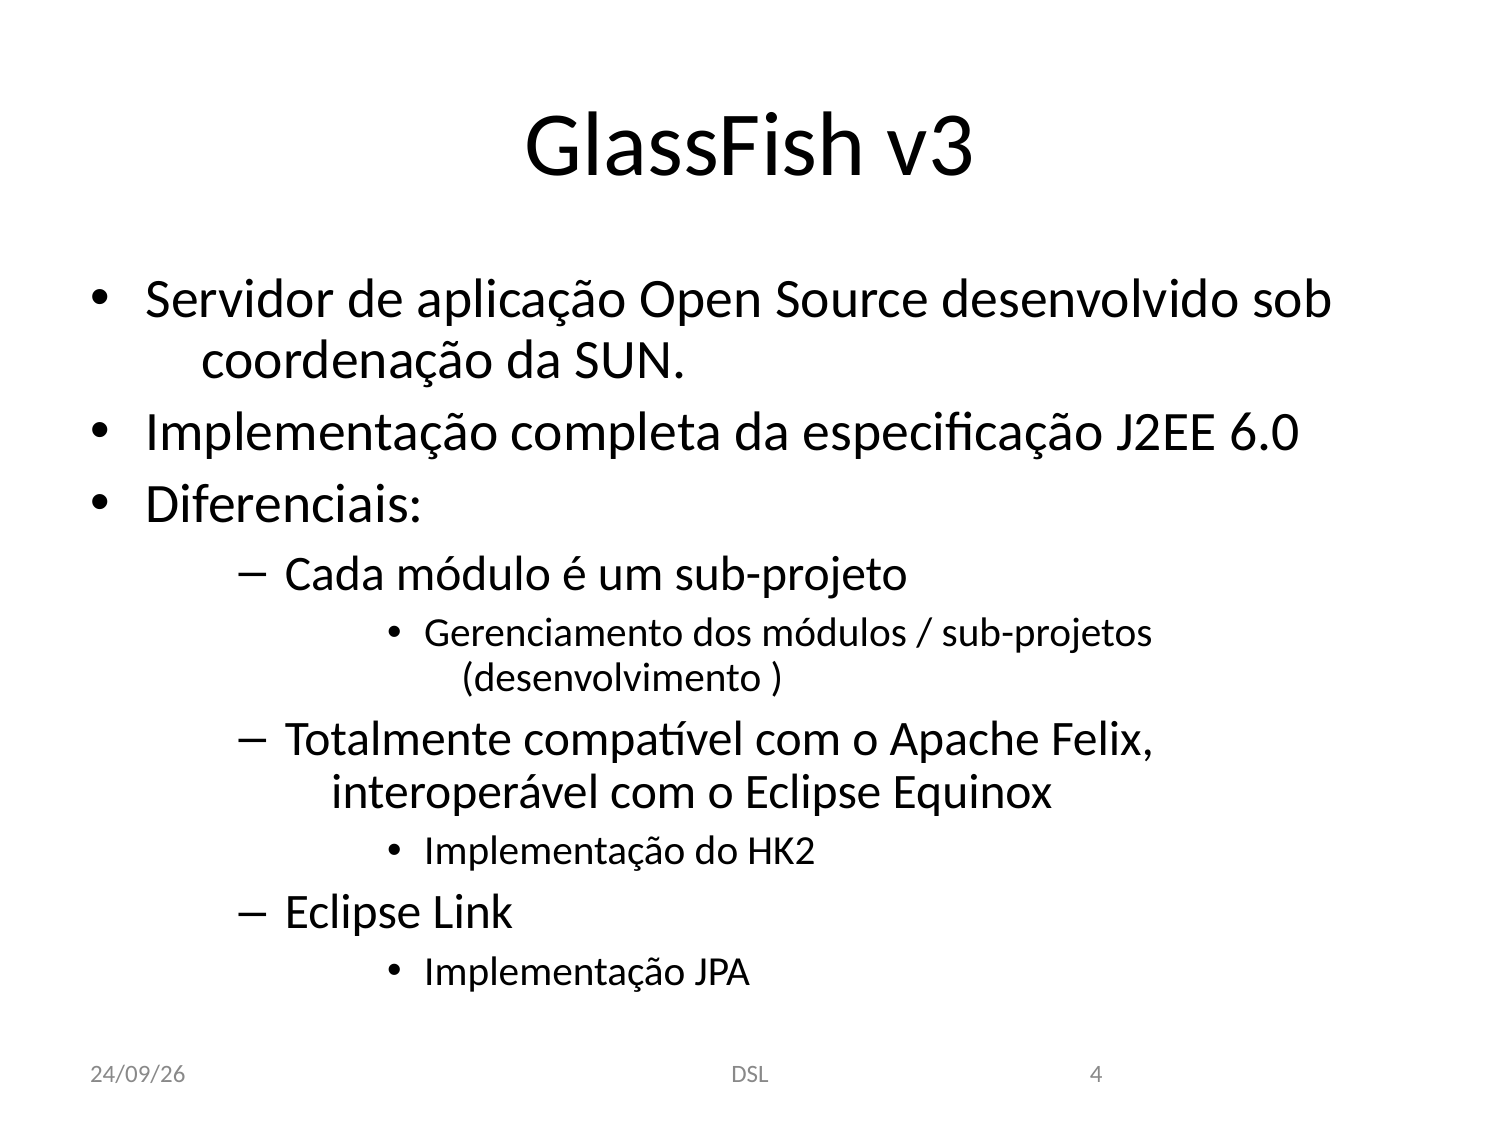

# GlassFish v3
Servidor de aplicação Open Source desenvolvido sob coordenação da SUN.
Implementação completa da especificação J2EE 6.0
Diferenciais:
Cada módulo é um sub-projeto
Gerenciamento dos módulos / sub-projetos (desenvolvimento )
Totalmente compatível com o Apache Felix, interoperável com o Eclipse Equinox
Implementação do HK2
Eclipse Link
Implementação JPA
DSL
4